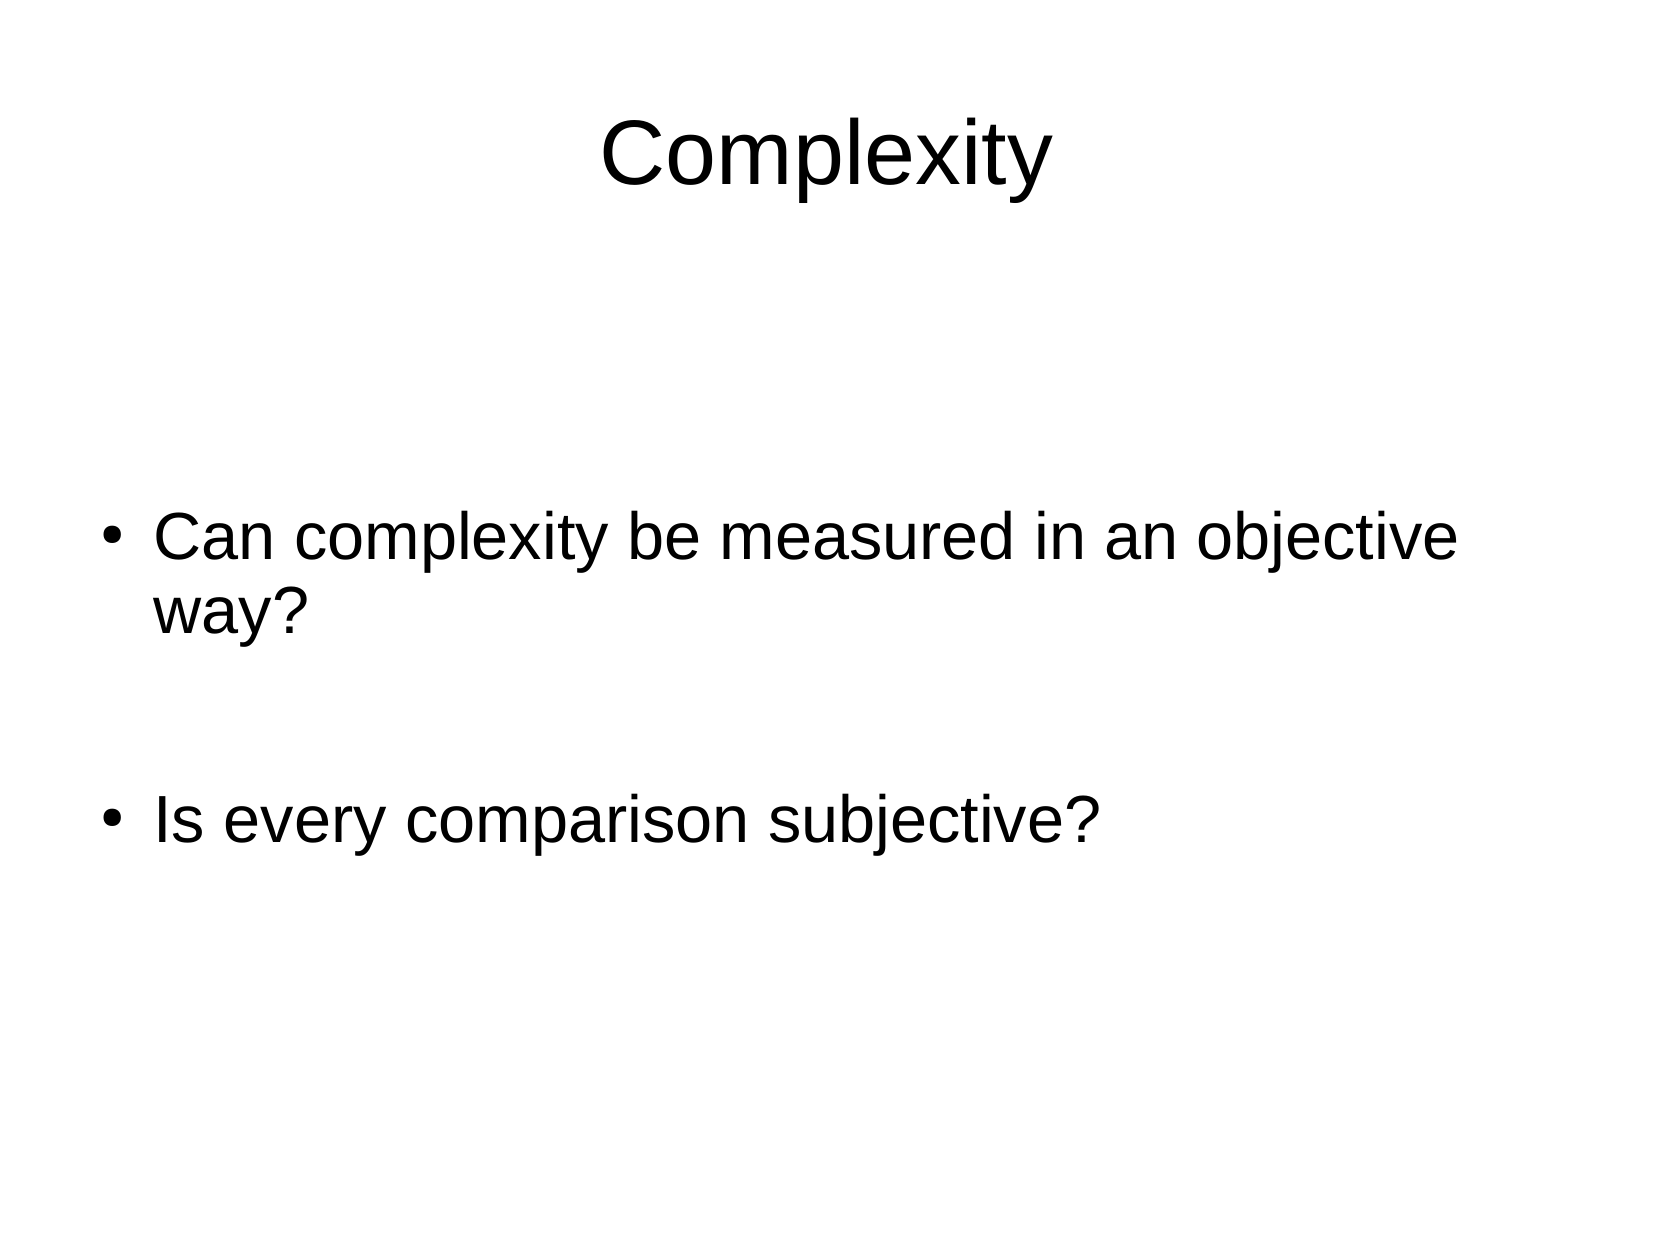

# Complexity
Can complexity be measured in an objective way?
Is every comparison subjective?